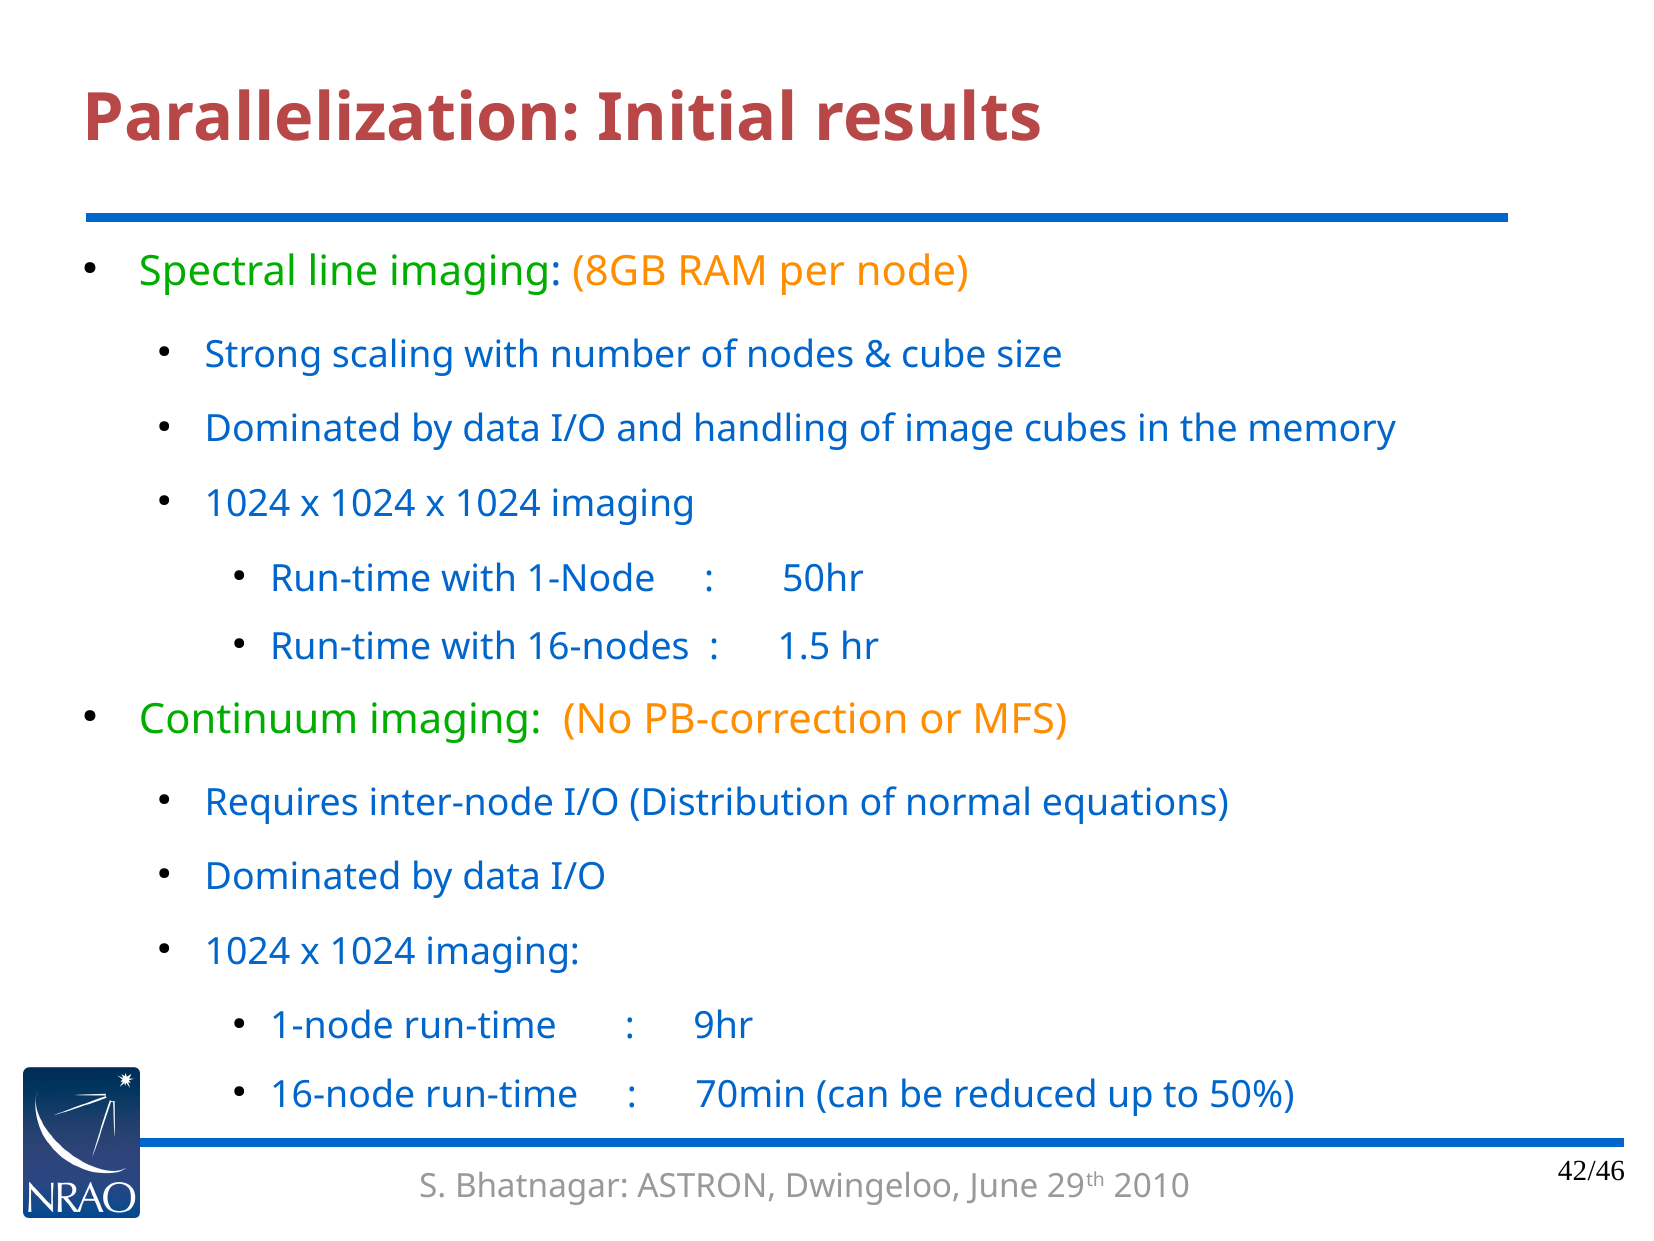

# Parallelization: Initial results
Spectral line imaging: (8GB RAM per node)
Strong scaling with number of nodes & cube size
Dominated by data I/O and handling of image cubes in the memory
1024 x 1024 x 1024 imaging
Run-time with 1-Node : 50hr
Run-time with 16-nodes : 1.5 hr
Continuum imaging: (No PB-correction or MFS)
Requires inter-node I/O (Distribution of normal equations)
Dominated by data I/O
1024 x 1024 imaging:
1-node run-time : 9hr
16-node run-time : 70min (can be reduced up to 50%)
42